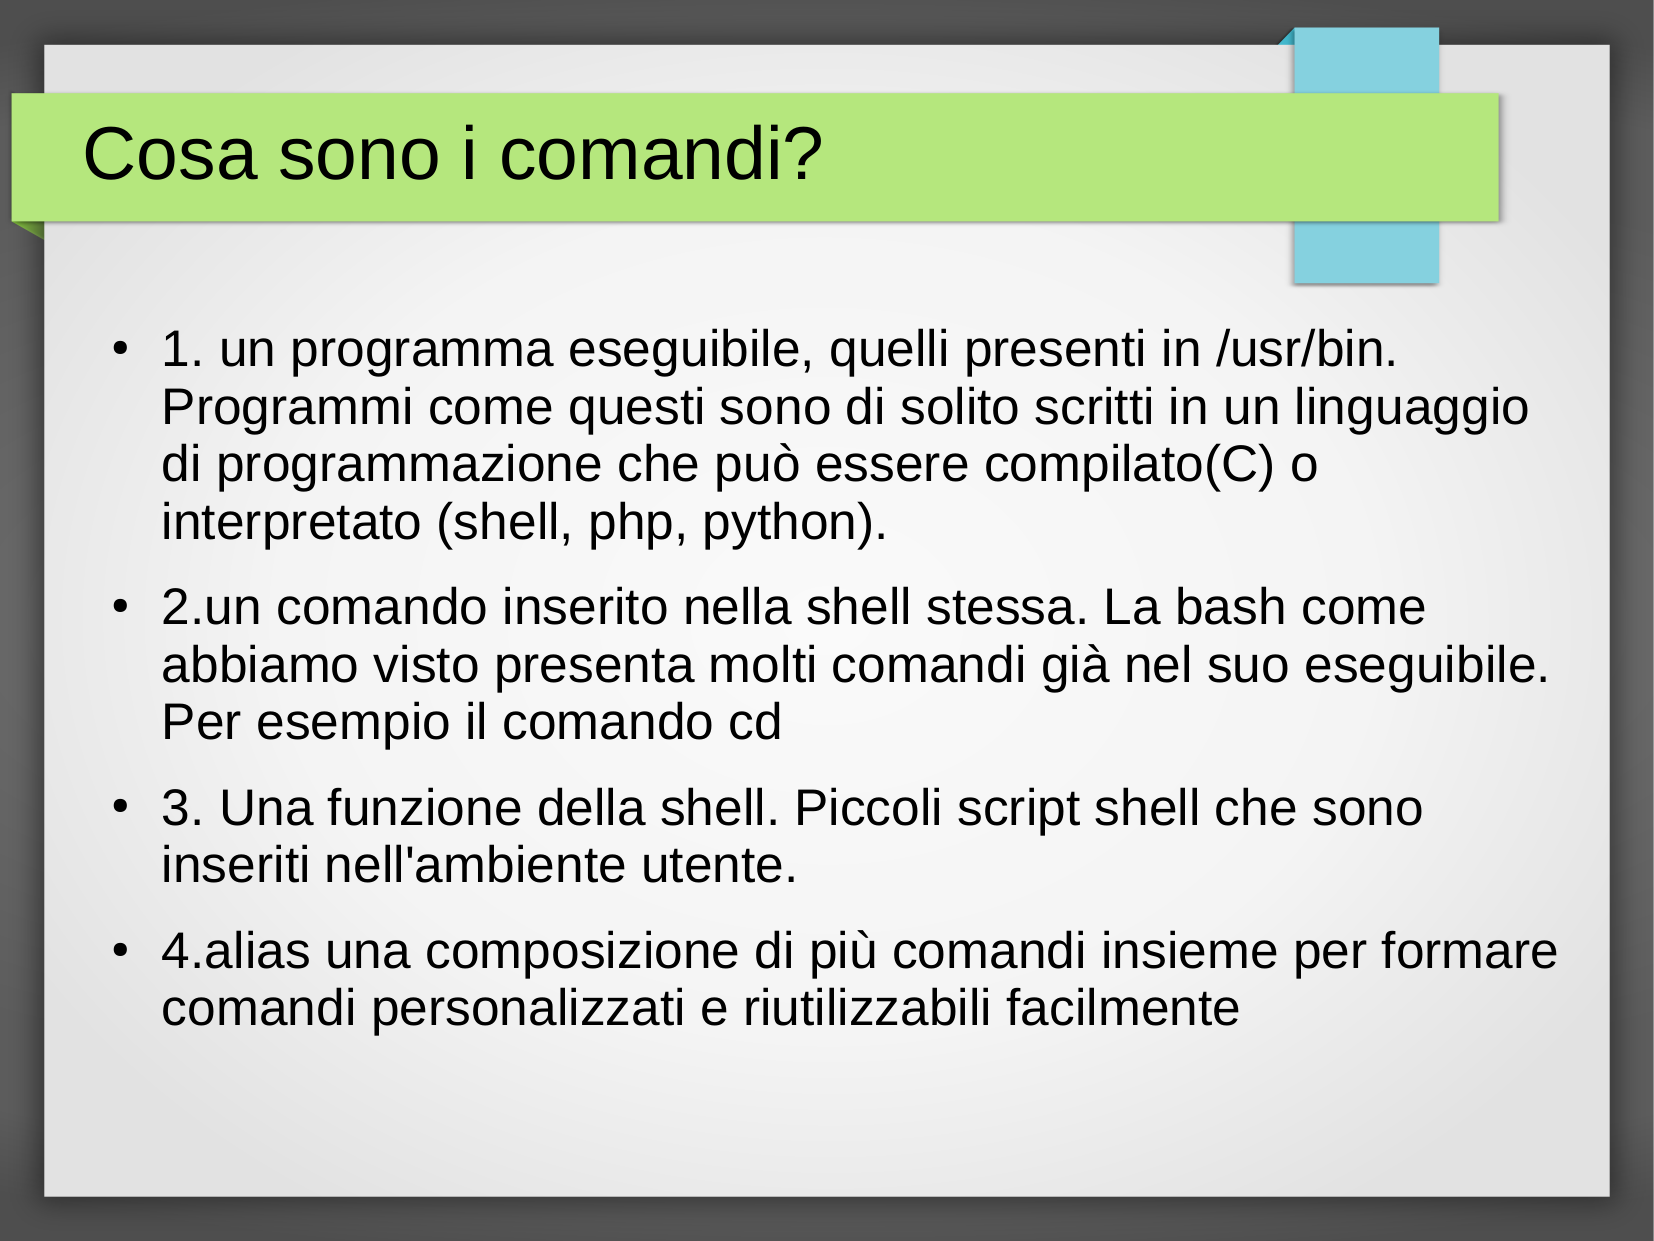

# Cosa sono i comandi?
1. un programma eseguibile, quelli presenti in /usr/bin. Programmi come questi sono di solito scritti in un linguaggio di programmazione che può essere compilato(C) o interpretato (shell, php, python).
2.un comando inserito nella shell stessa. La bash come abbiamo visto presenta molti comandi già nel suo eseguibile. Per esempio il comando cd
3. Una funzione della shell. Piccoli script shell che sono inseriti nell'ambiente utente.
4.alias una composizione di più comandi insieme per formare comandi personalizzati e riutilizzabili facilmente